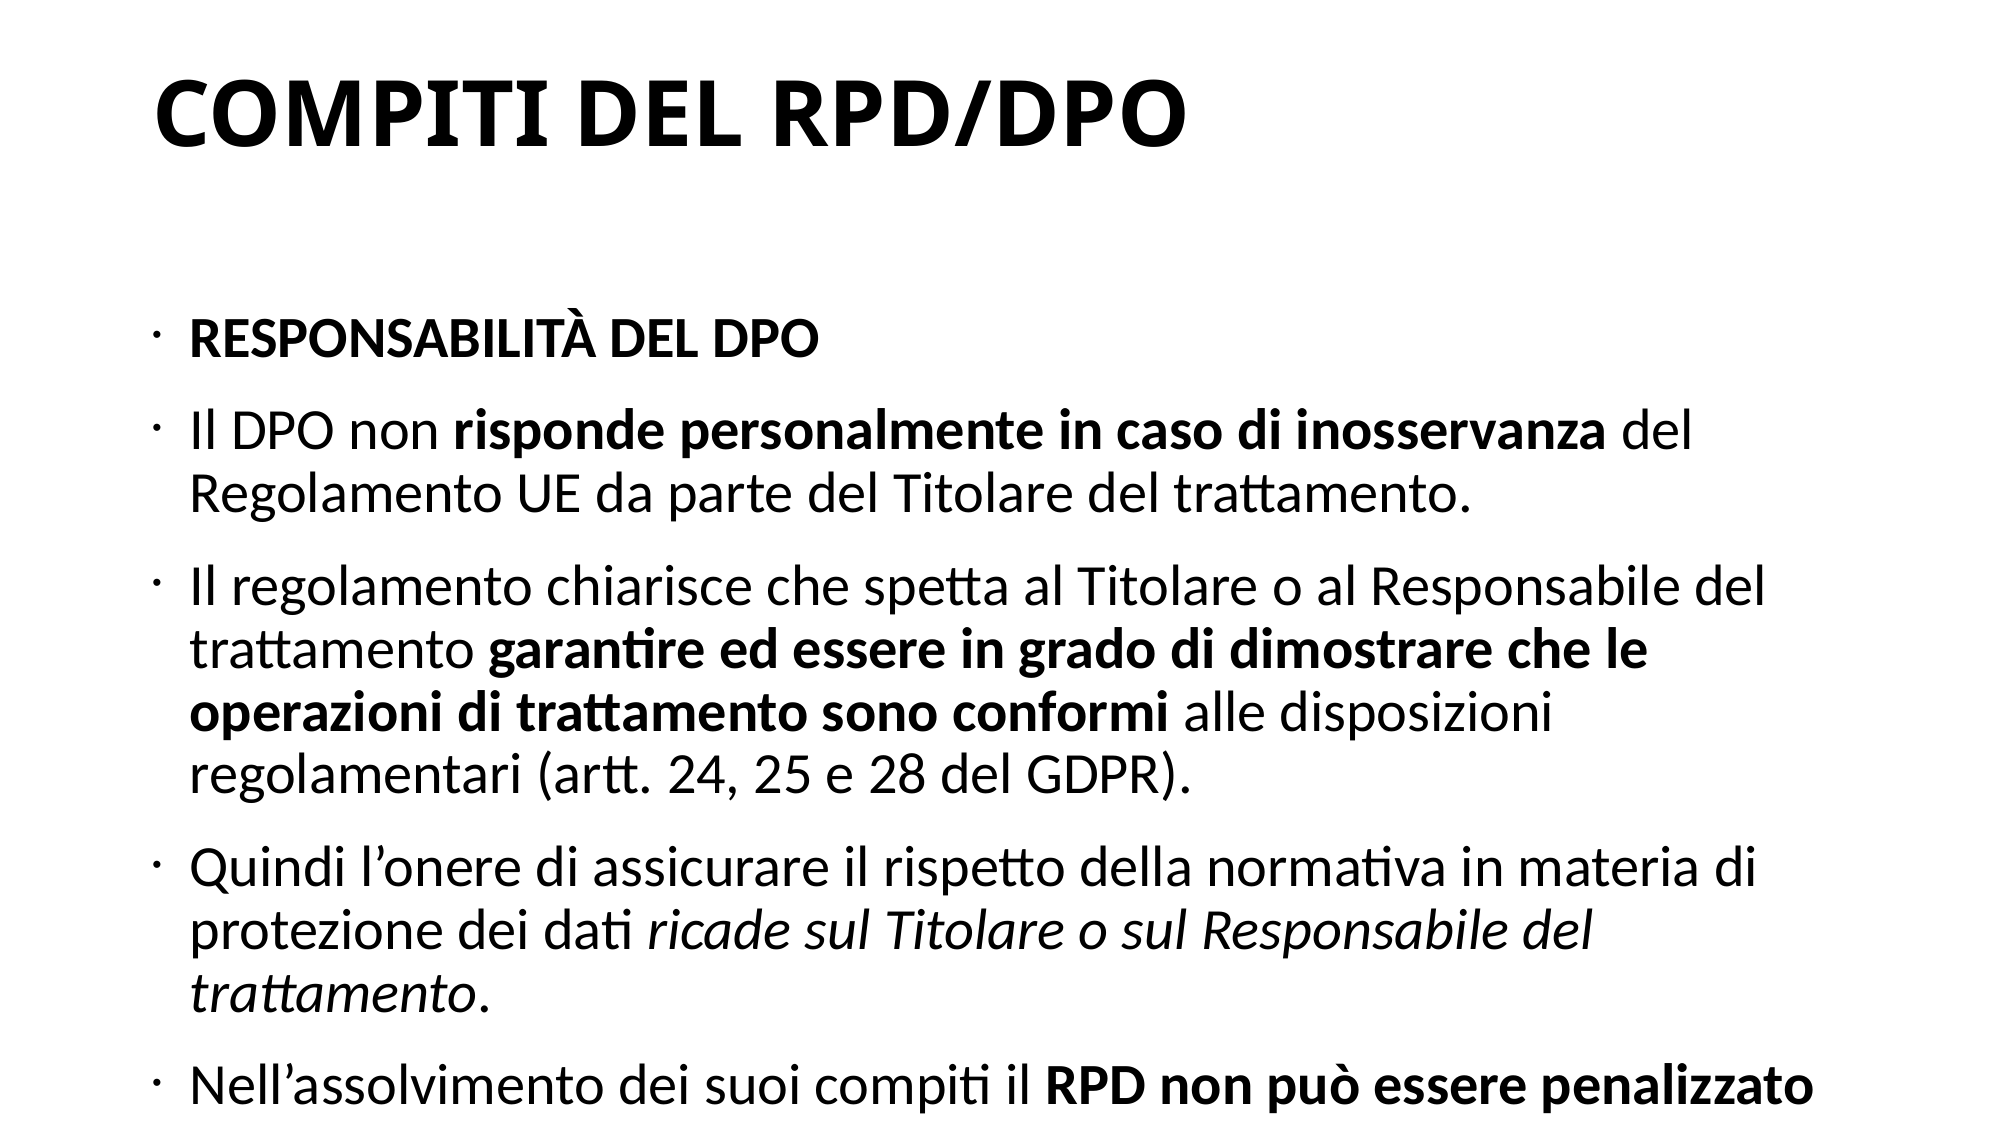

# COMPITI DEL RPD/DPO
RESPONSABILITÀ DEL DPO
Il DPO non risponde personalmente in caso di inosservanza del Regolamento UE da parte del Titolare del trattamento.
Il regolamento chiarisce che spetta al Titolare o al Responsabile del trattamento garantire ed essere in grado di dimostrare che le operazioni di trattamento sono conformi alle disposizioni regolamentari (artt. 24, 25 e 28 del GDPR).
Quindi l’onere di assicurare il rispetto della normativa in materia di protezione dei dati ricade sul Titolare o sul Responsabile del trattamento.
Nell’assolvimento dei suoi compiti il RPD non può essere penalizzato o rimosso. Le eventuali osservazioni del RPD sull’applicazione del GDPR possono essere non accolte dal Titolare/Responsabile, specificandone i motivi.
La responsabilità di eventuali mancanze è comunque a carico del solo Titolare/Responsabile.